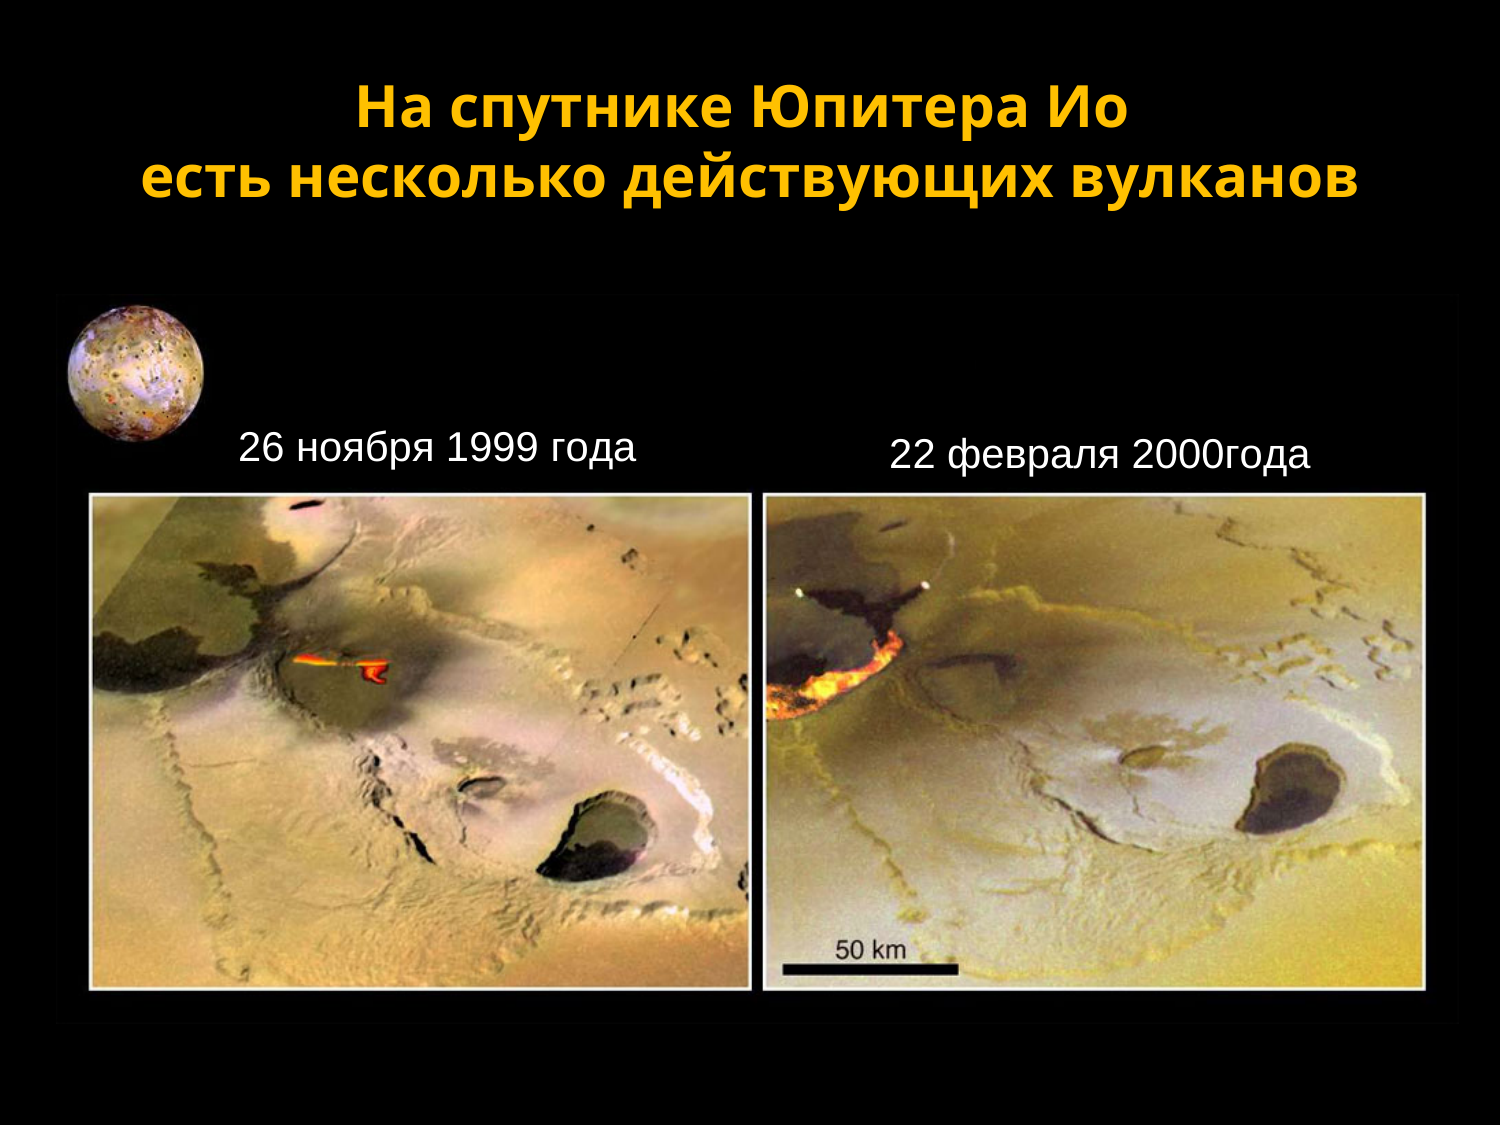

На спутнике Юпитера Ио
есть несколько действующих вулканов
26 ноября 1999 года
22 февраля 2000года